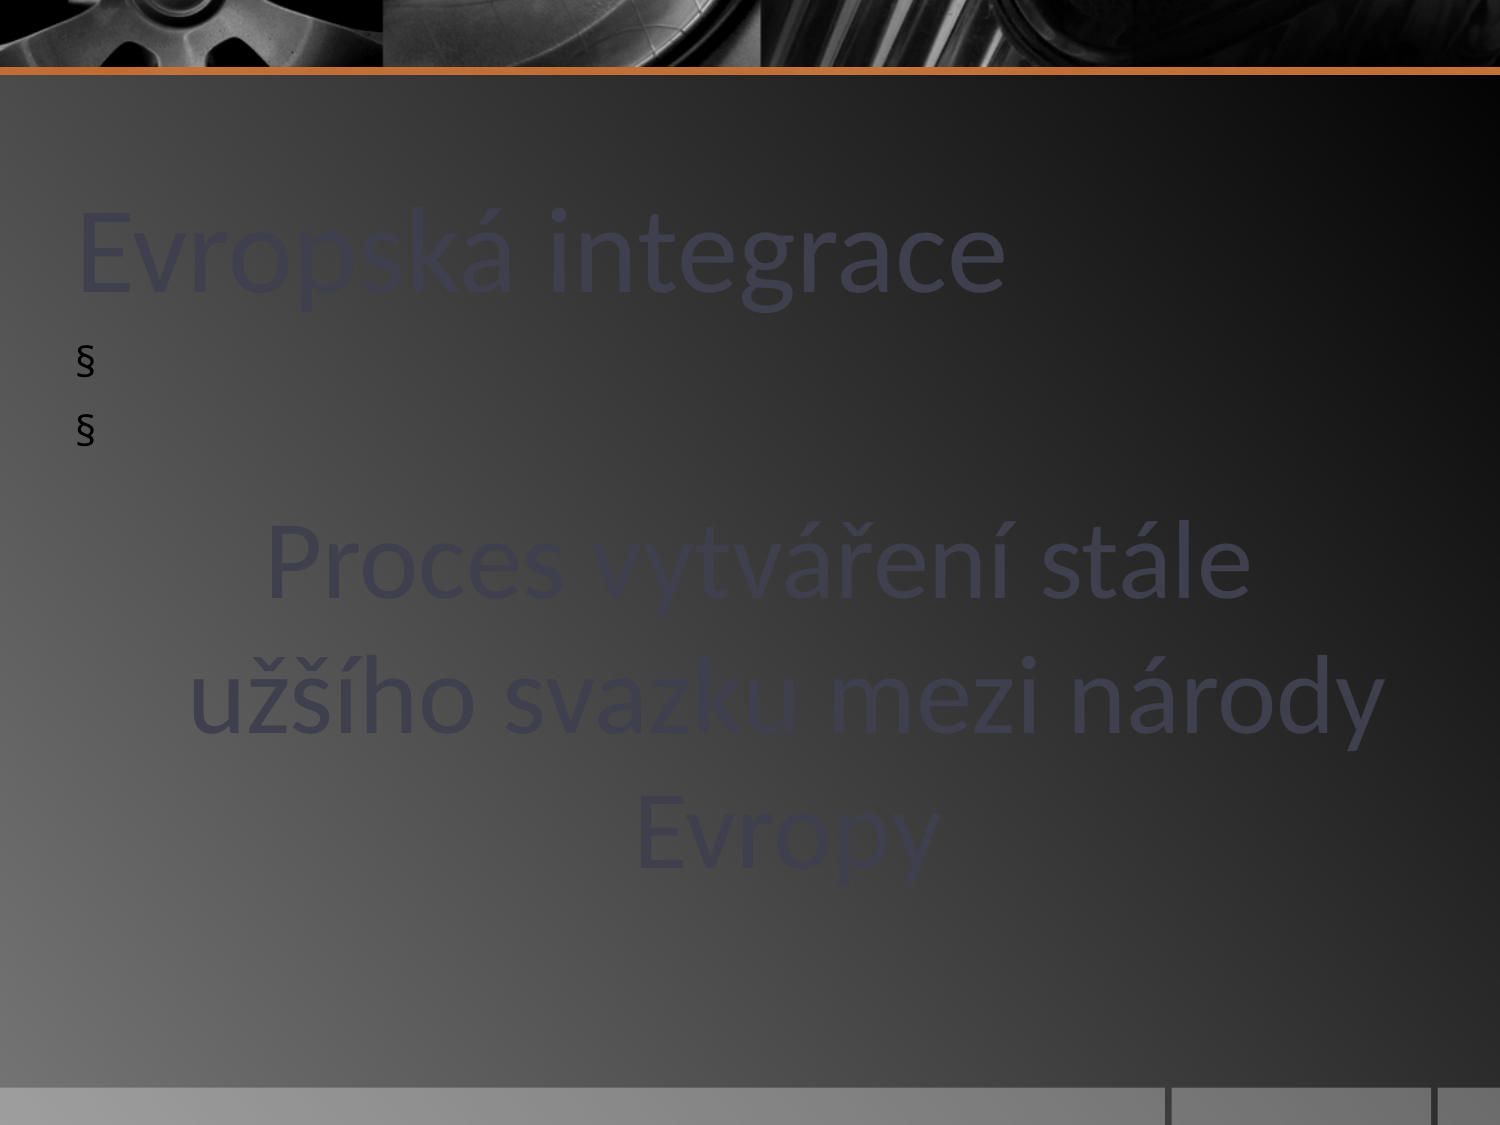

# Evropská integrace
Proces vytváření stále užšího svazku mezi národy Evropy